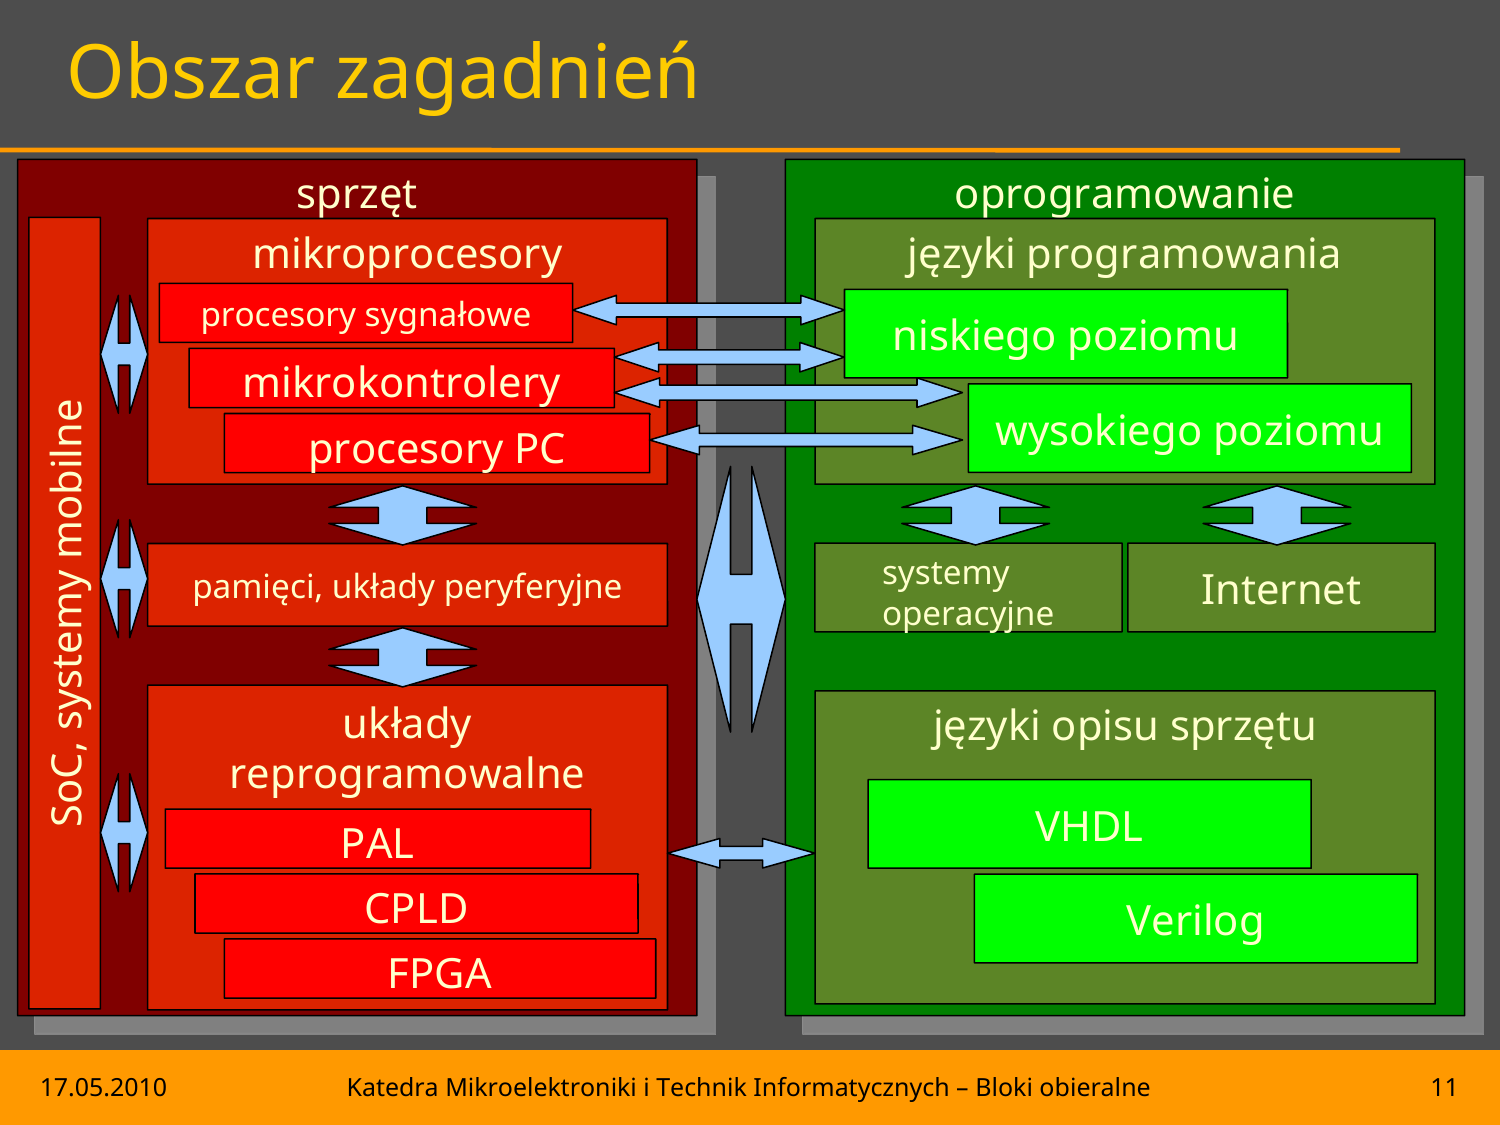

# Obszar zagadnień
sprzęt
oprogramowanie
mikroprocesory
języki programowania
procesory sygnałowe
niskiego poziomu
mikrokontrolery
wysokiego poziomu
procesory PC
systemy operacyjne
Internet
pamięci, układy peryferyjne
SoC, systemy mobilne
układy
reprogramowalne
języki opisu sprzętu
VHDL
PAL
CPLD
Verilog
FPGA
17.05.2010
Katedra Mikroelektroniki i Technik Informatycznych – Bloki obieralne
11